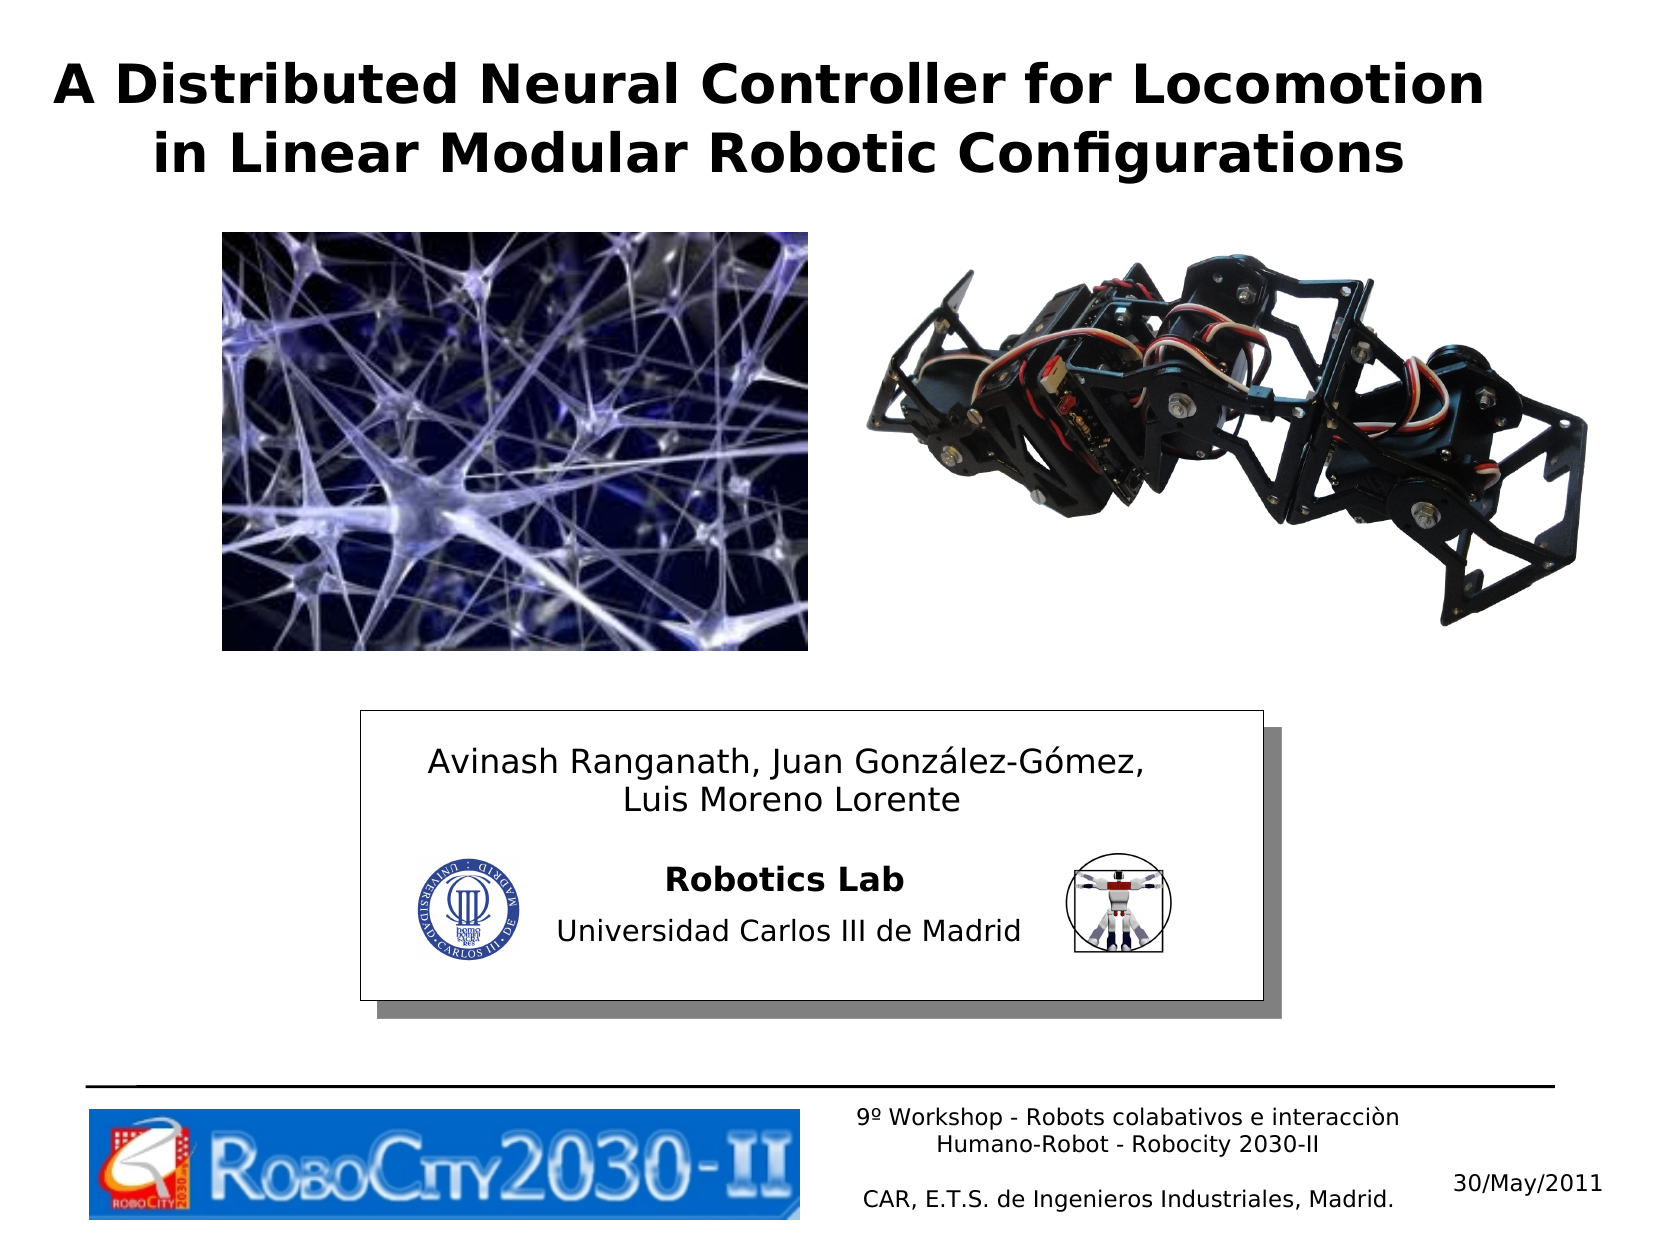

A Distributed Neural Controller for Locomotion
in Linear Modular Robotic Configurations
Avinash Ranganath, Juan González-Gómez,
 Luis Moreno Lorente
Robotics Lab
Universidad Carlos III de Madrid
9º Workshop - Robots colabativos e interacciòn
Humano-Robot - Robocity 2030-II
30/May/2011
CAR, E.T.S. de Ingenieros Industriales, Madrid.